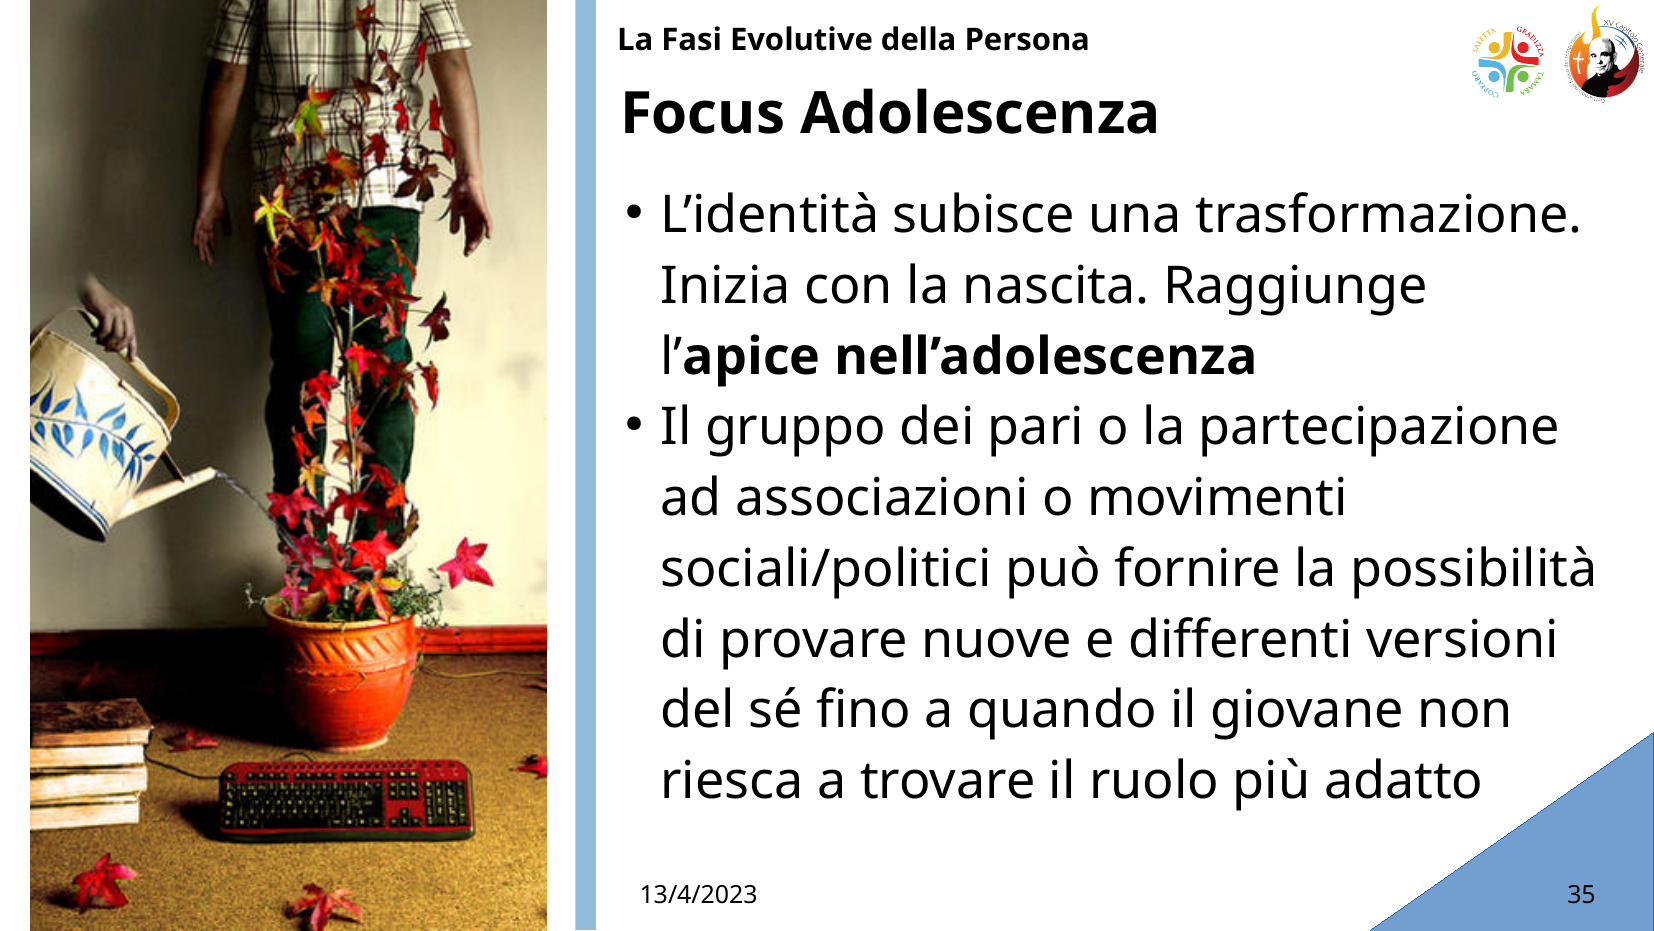

La Fasi Evolutive della Persona
Focus Adolescenza
# L’identità subisce una trasformazione. Inizia con la nascita. Raggiunge l’apice nell’adolescenza
Il gruppo dei pari o la partecipazione ad associazioni o movimenti sociali/politici può fornire la possibilità di provare nuove e differenti versioni del sé fino a quando il giovane non riesca a trovare il ruolo più adatto